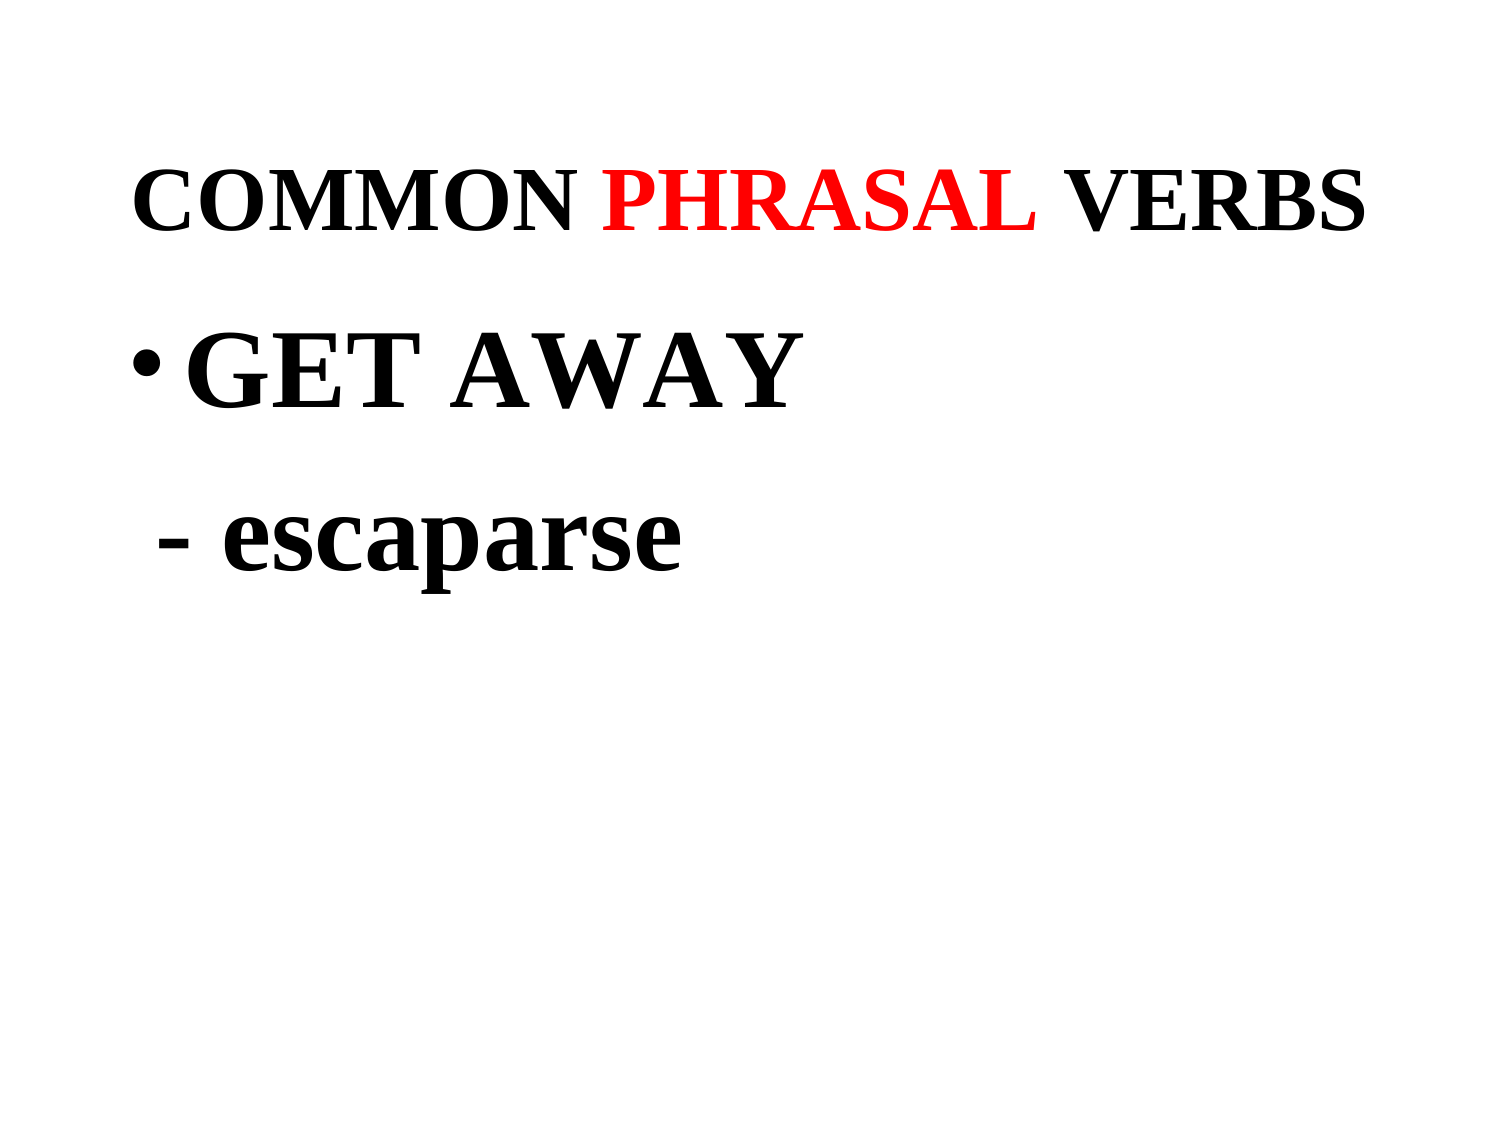

# COMMON PHRASAL VERBS
GET AWAY
 - escaparse